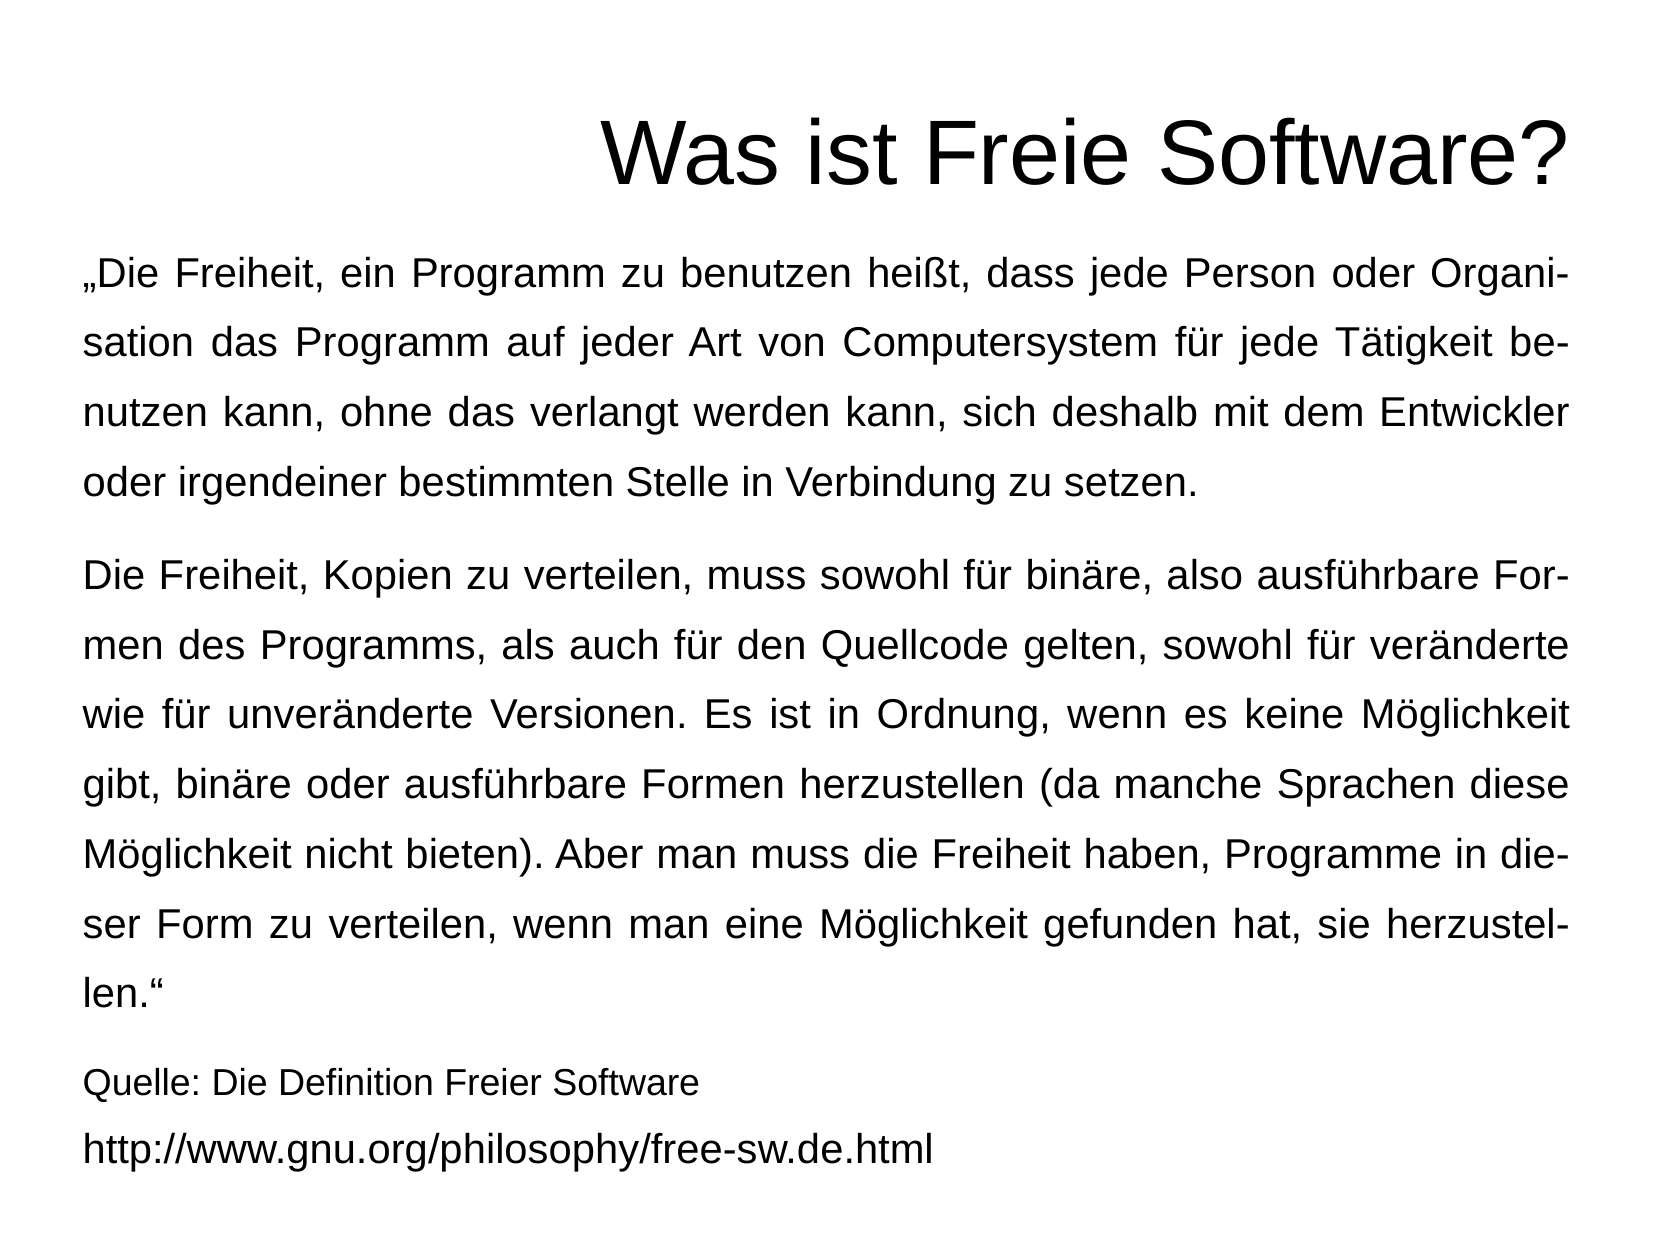

# Was ist Freie Software?
„Die Freiheit, ein Programm zu benutzen heißt, dass jede Person oder Organi-sation das Programm auf jeder Art von Computersystem für jede Tätigkeit be-nutzen kann, ohne das verlangt werden kann, sich deshalb mit dem Entwickler oder irgendeiner bestimmten Stelle in Verbindung zu setzen.
Die Freiheit, Kopien zu verteilen, muss sowohl für binäre, also ausführbare For-men des Programms, als auch für den Quellcode gelten, sowohl für veränderte wie für unveränderte Versionen. Es ist in Ordnung, wenn es keine Möglichkeit gibt, binäre oder ausführbare Formen herzustellen (da manche Sprachen diese Möglichkeit nicht bieten). Aber man muss die Freiheit haben, Programme in die-ser Form zu verteilen, wenn man eine Möglichkeit gefunden hat, sie herzustel-len.“
Quelle: Die Definition Freier Software
http://www.gnu.org/philosophy/free-sw.de.html